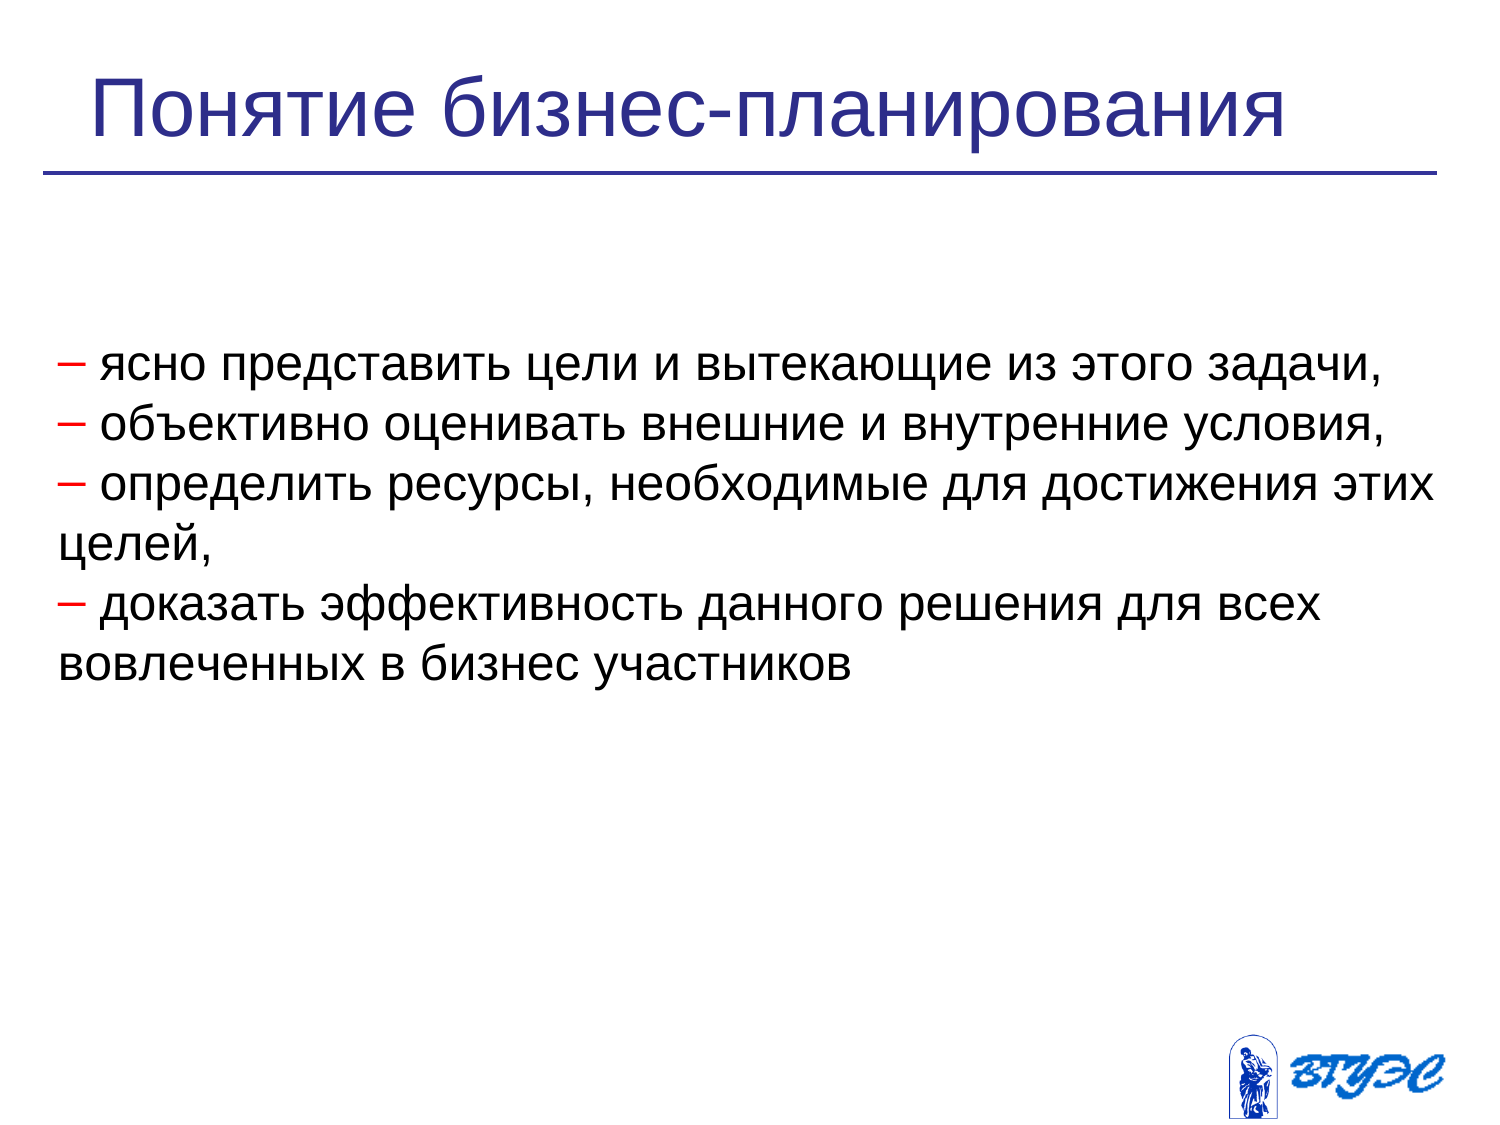

# Понятие бизнес-планирования
 ясно представить цели и вытекающие из этого задачи,
 объективно оценивать внешние и внутренние условия,
 определить ресурсы, необходимые для достижения этих целей,
 доказать эффективность данного решения для всех вовлеченных в бизнес участников